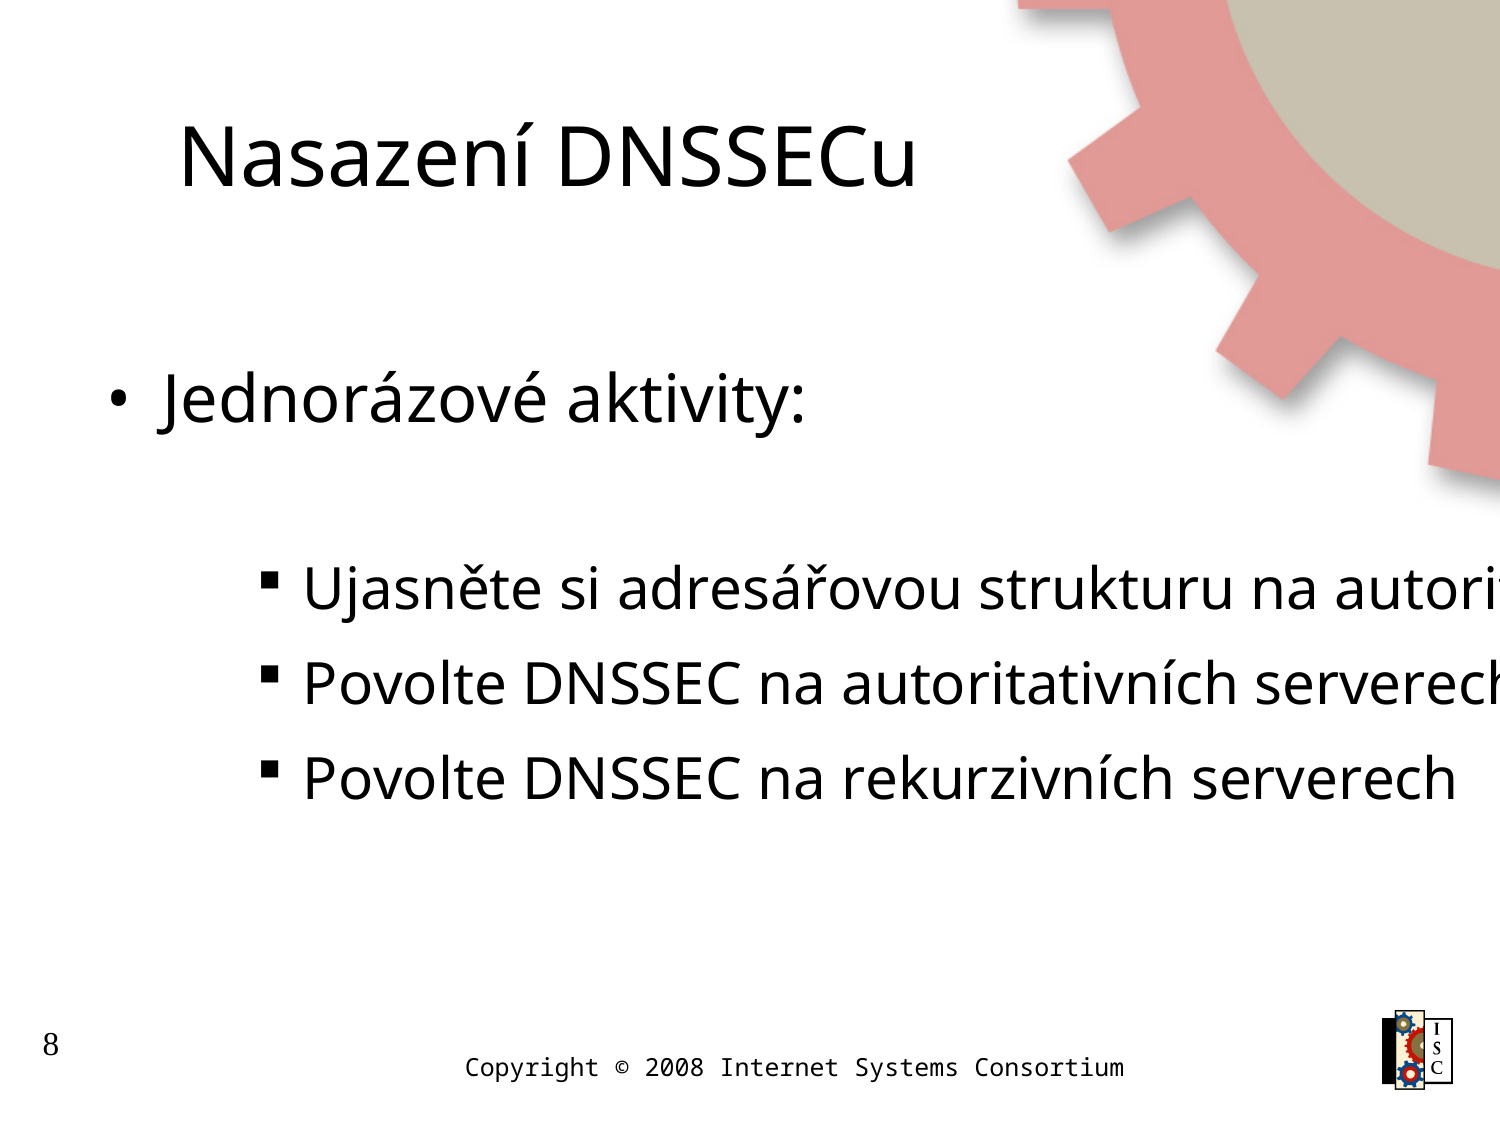

Nasazení DNSSECu
Jednorázové aktivity:
Ujasněte si adresářovou strukturu na autoritativním serveru a pojmenování zónového souboru
Povolte DNSSEC na autoritativních serverech
Povolte DNSSEC na rekurzivních serverech